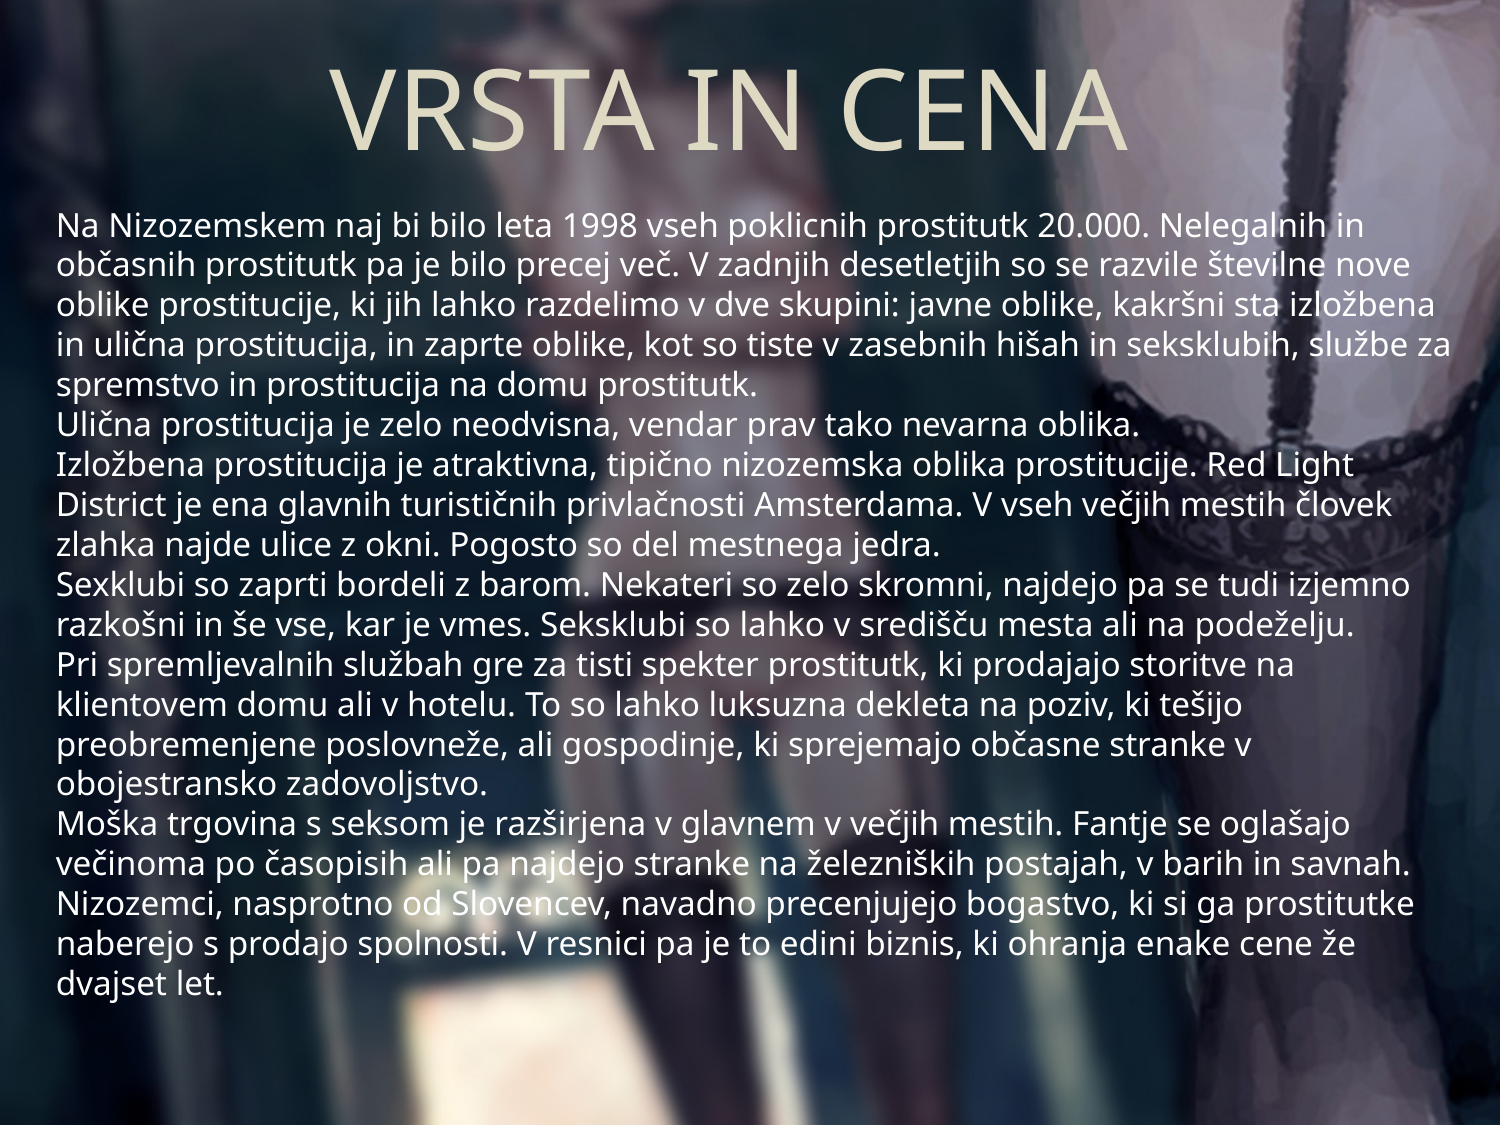

VRSTA IN CENA
Na Nizozemskem naj bi bilo leta 1998 vseh poklicnih prostitutk 20.000. Nelegalnih in občasnih prostitutk pa je bilo precej več. V zadnjih desetletjih so se razvile številne nove oblike prostitucije, ki jih lahko razdelimo v dve skupini: javne oblike, kakršni sta izložbena in ulična prostitucija, in zaprte oblike, kot so tiste v zasebnih hišah in seksklubih, službe za spremstvo in prostitucija na domu prostitutk.
Ulična prostitucija je zelo neodvisna, vendar prav tako nevarna oblika.
Izložbena prostitucija je atraktivna, tipično nizozemska oblika prostitucije. Red Light District je ena glavnih turističnih privlačnosti Amsterdama. V vseh večjih mestih človek zlahka najde ulice z okni. Pogosto so del mestnega jedra.
Sexklubi so zaprti bordeli z barom. Nekateri so zelo skromni, najdejo pa se tudi izjemno razkošni in še vse, kar je vmes. Seksklubi so lahko v središču mesta ali na podeželju.
Pri spremljevalnih službah gre za tisti spekter prostitutk, ki prodajajo storitve na klientovem domu ali v hotelu. To so lahko luksuzna dekleta na poziv, ki tešijo preobremenjene poslovneže, ali gospodinje, ki sprejemajo občasne stranke v obojestransko zadovoljstvo.
Moška trgovina s seksom je razširjena v glavnem v večjih mestih. Fantje se oglašajo večinoma po časopisih ali pa najdejo stranke na železniških postajah, v barih in savnah. Nizozemci, nasprotno od Slovencev, navadno precenjujejo bogastvo, ki si ga prostitutke naberejo s prodajo spolnosti. V resnici pa je to edini biznis, ki ohranja enake cene že dvajset let.